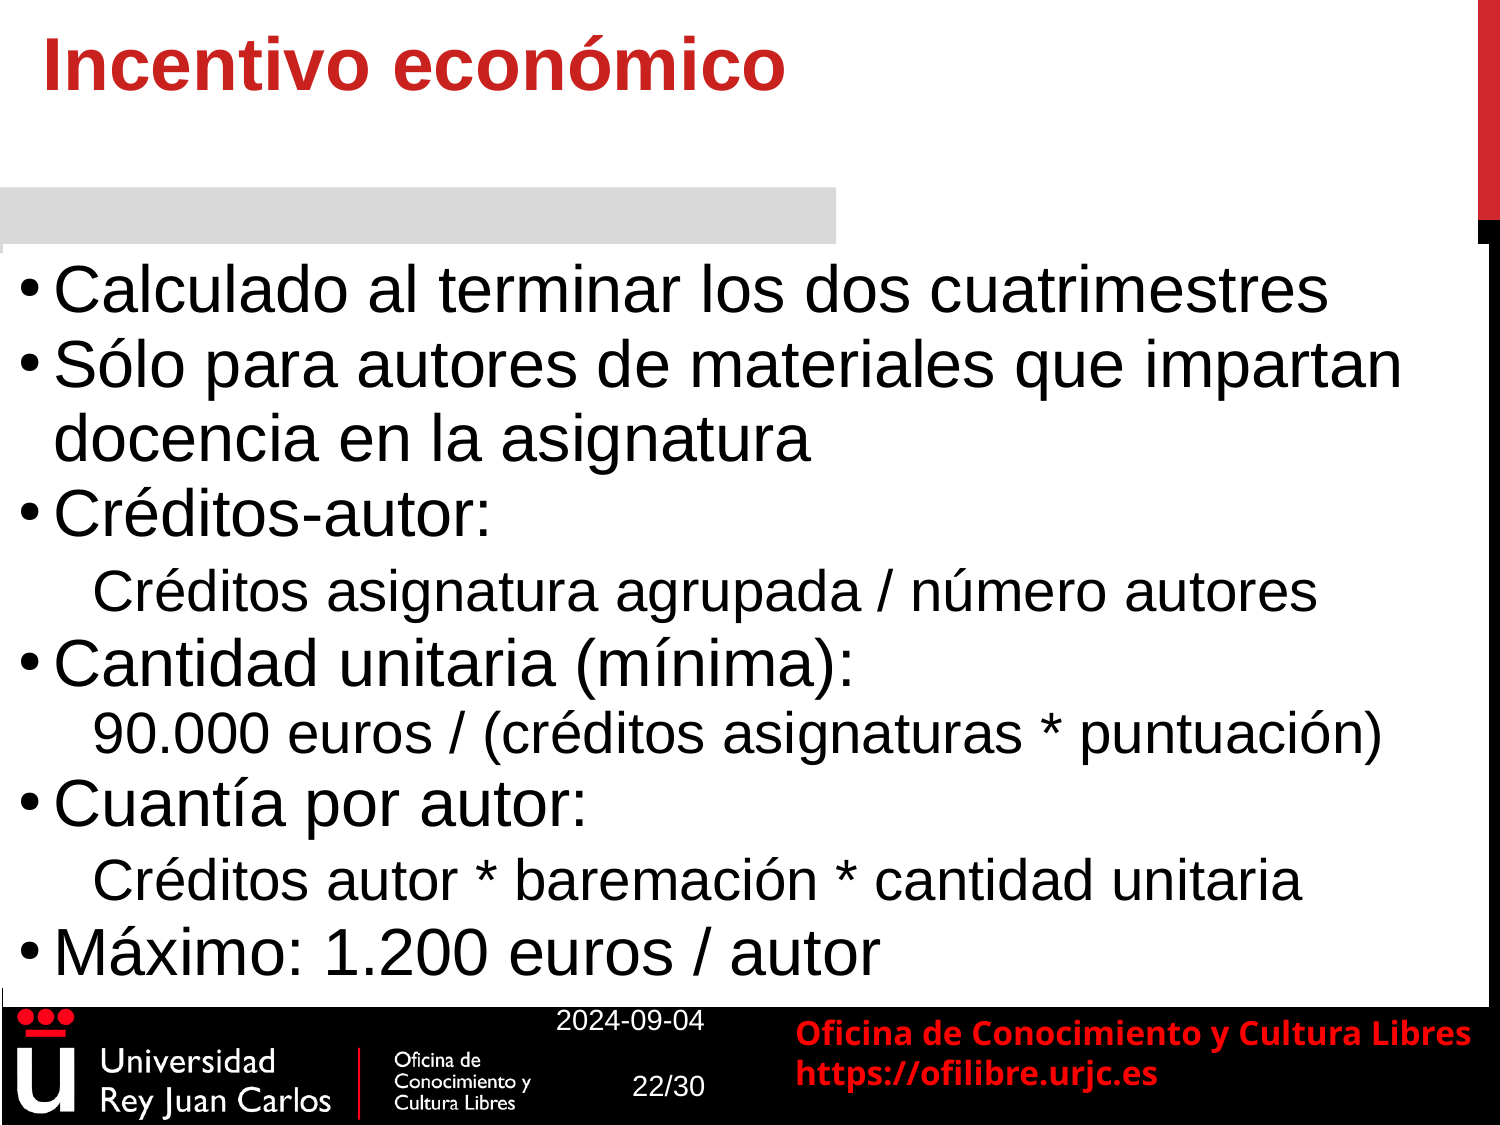

#
Incentivo económico
Calculado al terminar los dos cuatrimestres
Sólo para autores de materiales que impartan docencia en la asignatura
Créditos-autor:
	Créditos asignatura agrupada / número autores
Cantidad unitaria (mínima):
	90.000 euros / (créditos asignaturas * puntuación)
Cuantía por autor:
	Créditos autor * baremación * cantidad unitaria
Máximo: 1.200 euros / autor